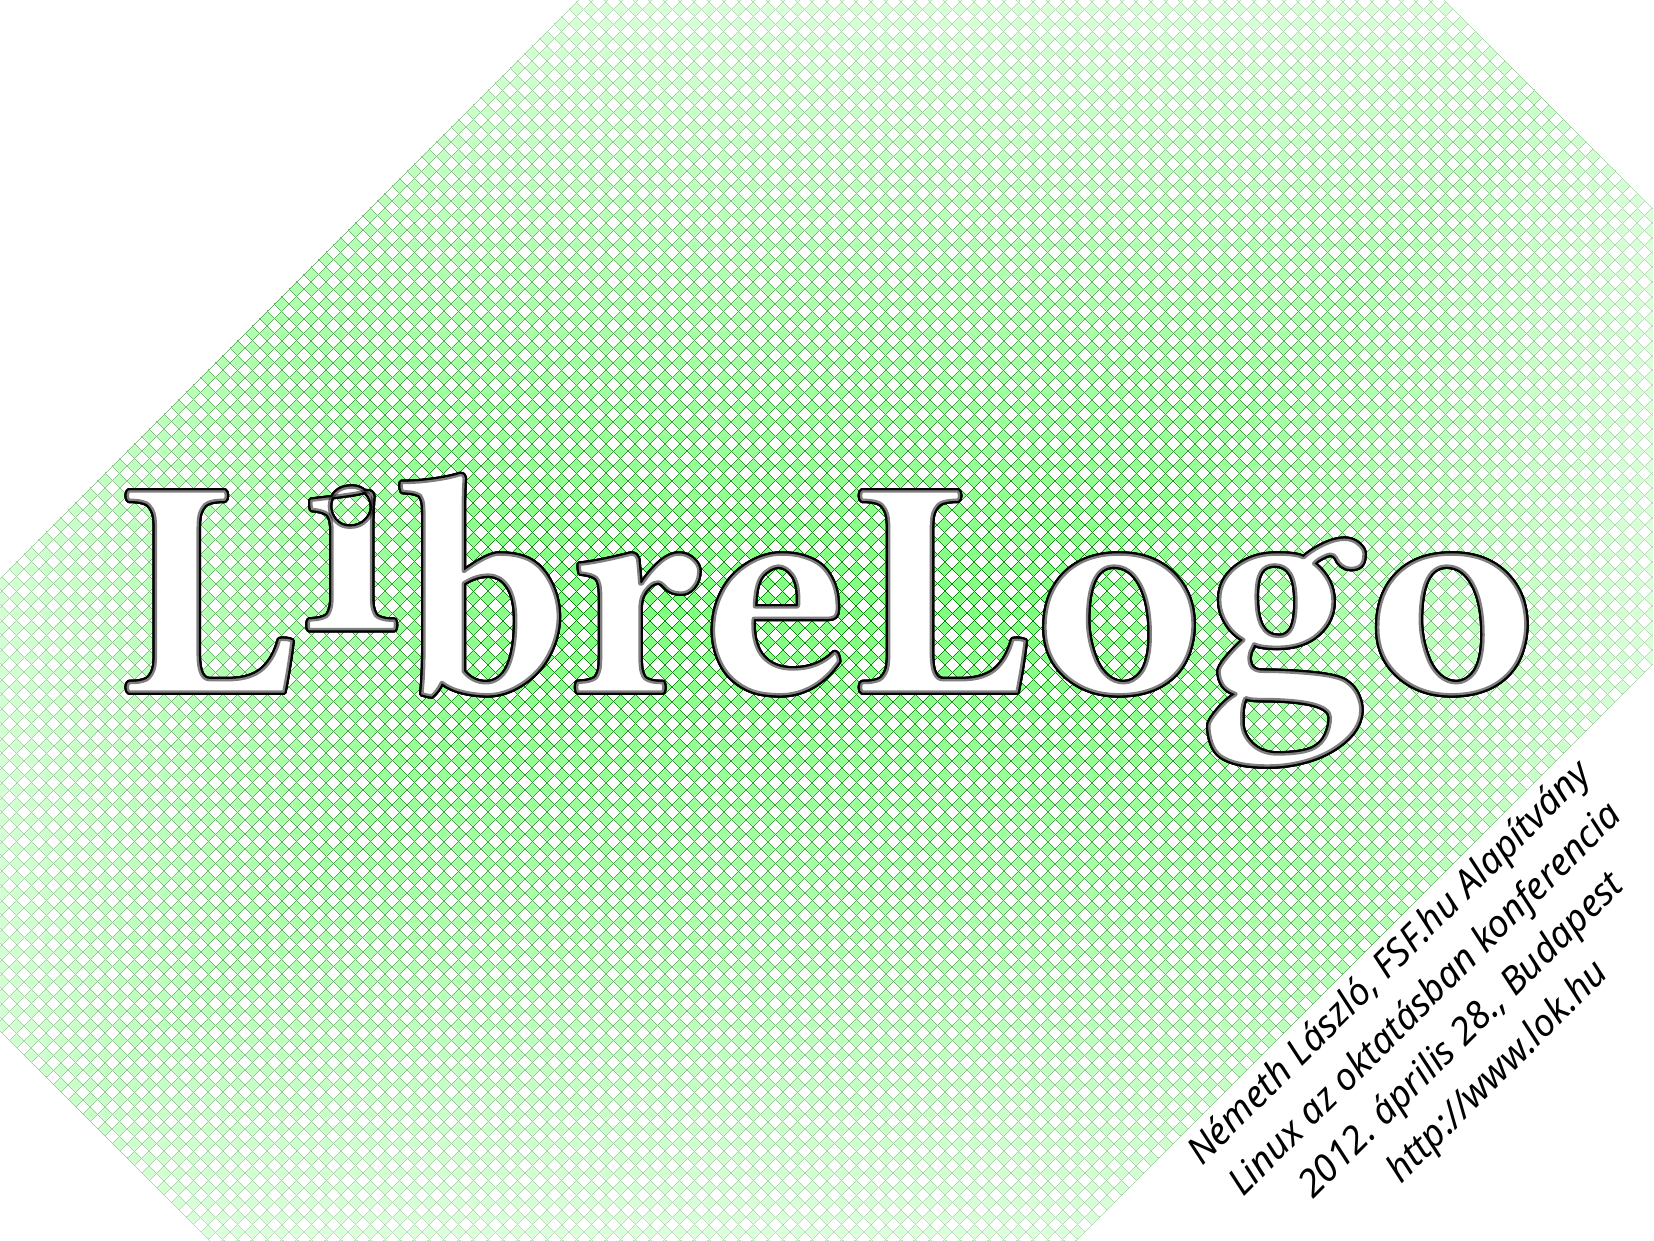

#
Németh László, FSF.hu Alapítvány
Linux az oktatásban konferencia
2012. április 28., Budapest
http://www.lok.hu